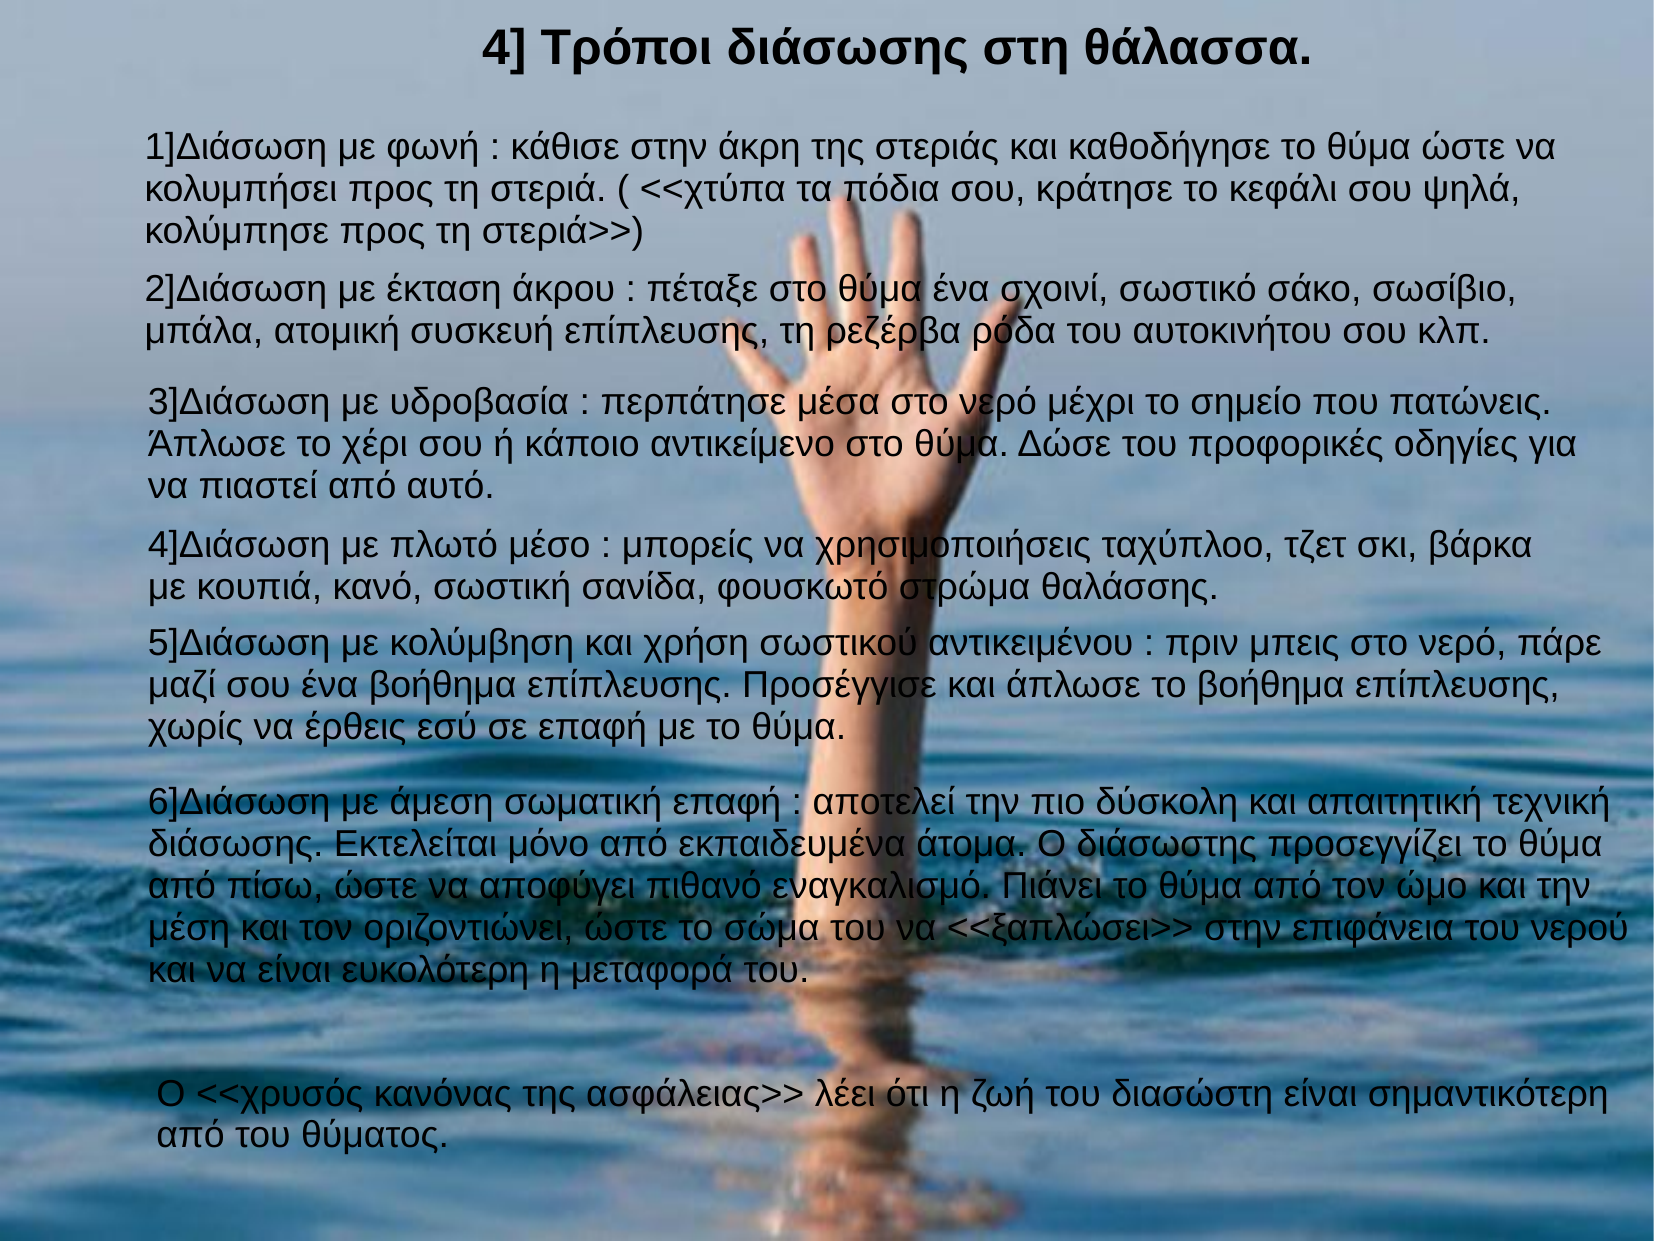

4] Τρόποι διάσωσης στη θάλασσα.
1]Διάσωση με φωνή : κάθισε στην άκρη της στεριάς και καθοδήγησε το θύμα ώστε να κολυμπήσει προς τη στεριά. ( <<χτύπα τα πόδια σου, κράτησε το κεφάλι σου ψηλά, κολύμπησε προς τη στεριά>>)
2]Διάσωση με έκταση άκρου : πέταξε στο θύμα ένα σχοινί, σωστικό σάκο, σωσίβιο, μπάλα, ατομική συσκευή επίπλευσης, τη ρεζέρβα ρόδα του αυτοκινήτου σου κλπ.
3]Διάσωση με υδροβασία : περπάτησε μέσα στο νερό μέχρι το σημείο που πατώνεις. Άπλωσε το χέρι σου ή κάποιο αντικείμενο στο θύμα. Δώσε του προφορικές οδηγίες για να πιαστεί από αυτό.
4]Διάσωση με πλωτό μέσο : μπορείς να χρησιμοποιήσεις ταχύπλοο, τζετ σκι, βάρκα με κουπιά, κανό, σωστική σανίδα, φουσκωτό στρώμα θαλάσσης.
5]Διάσωση με κολύμβηση και χρήση σωστικού αντικειμένου : πριν μπεις στο νερό, πάρε μαζί σου ένα βοήθημα επίπλευσης. Προσέγγισε και άπλωσε το βοήθημα επίπλευσης, χωρίς να έρθεις εσύ σε επαφή με το θύμα.
6]Διάσωση με άμεση σωματική επαφή : αποτελεί την πιο δύσκολη και απαιτητική τεχνική διάσωσης. Εκτελείται μόνο από εκπαιδευμένα άτομα. Ο διάσωστης προσεγγίζει το θύμα από πίσω, ώστε να αποφύγει πιθανό εναγκαλισμό. Πιάνει το θύμα από τον ώμο και την μέση και τον οριζοντιώνει, ώστε το σώμα του να <<ξαπλώσει>> στην επιφάνεια του νερού και να είναι ευκολότερη η μεταφορά του.
Ο <<χρυσός κανόνας της ασφάλειας>> λέει ότι η ζωή του διασώστη είναι σημαντικότερη από του θύματος.